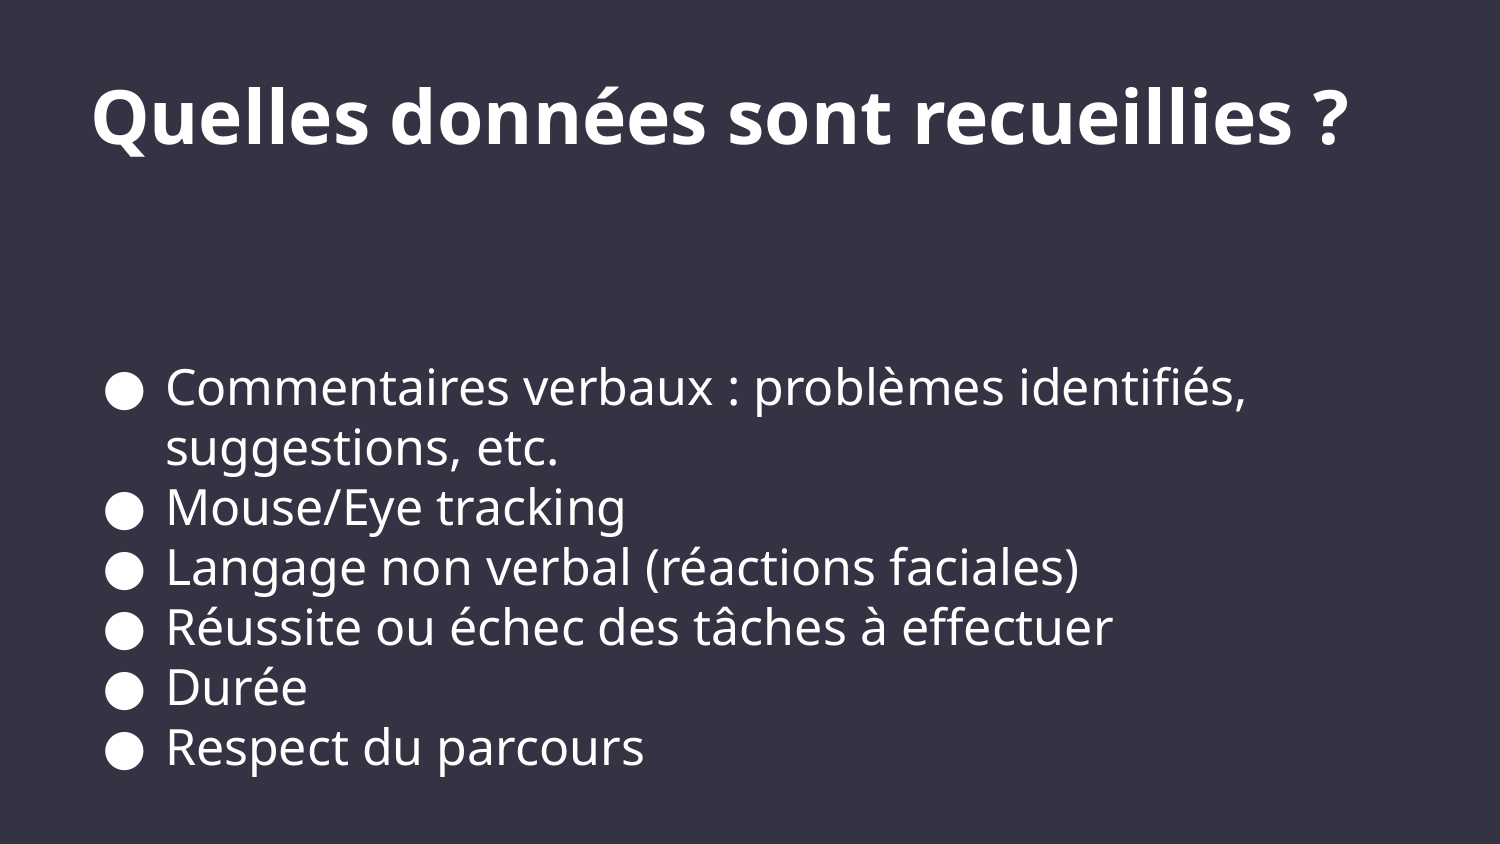

# Quelles données sont recueillies ?
Commentaires verbaux : problèmes identifiés, suggestions, etc.
Mouse/Eye tracking
Langage non verbal (réactions faciales)
Réussite ou échec des tâches à effectuer
Durée
Respect du parcours